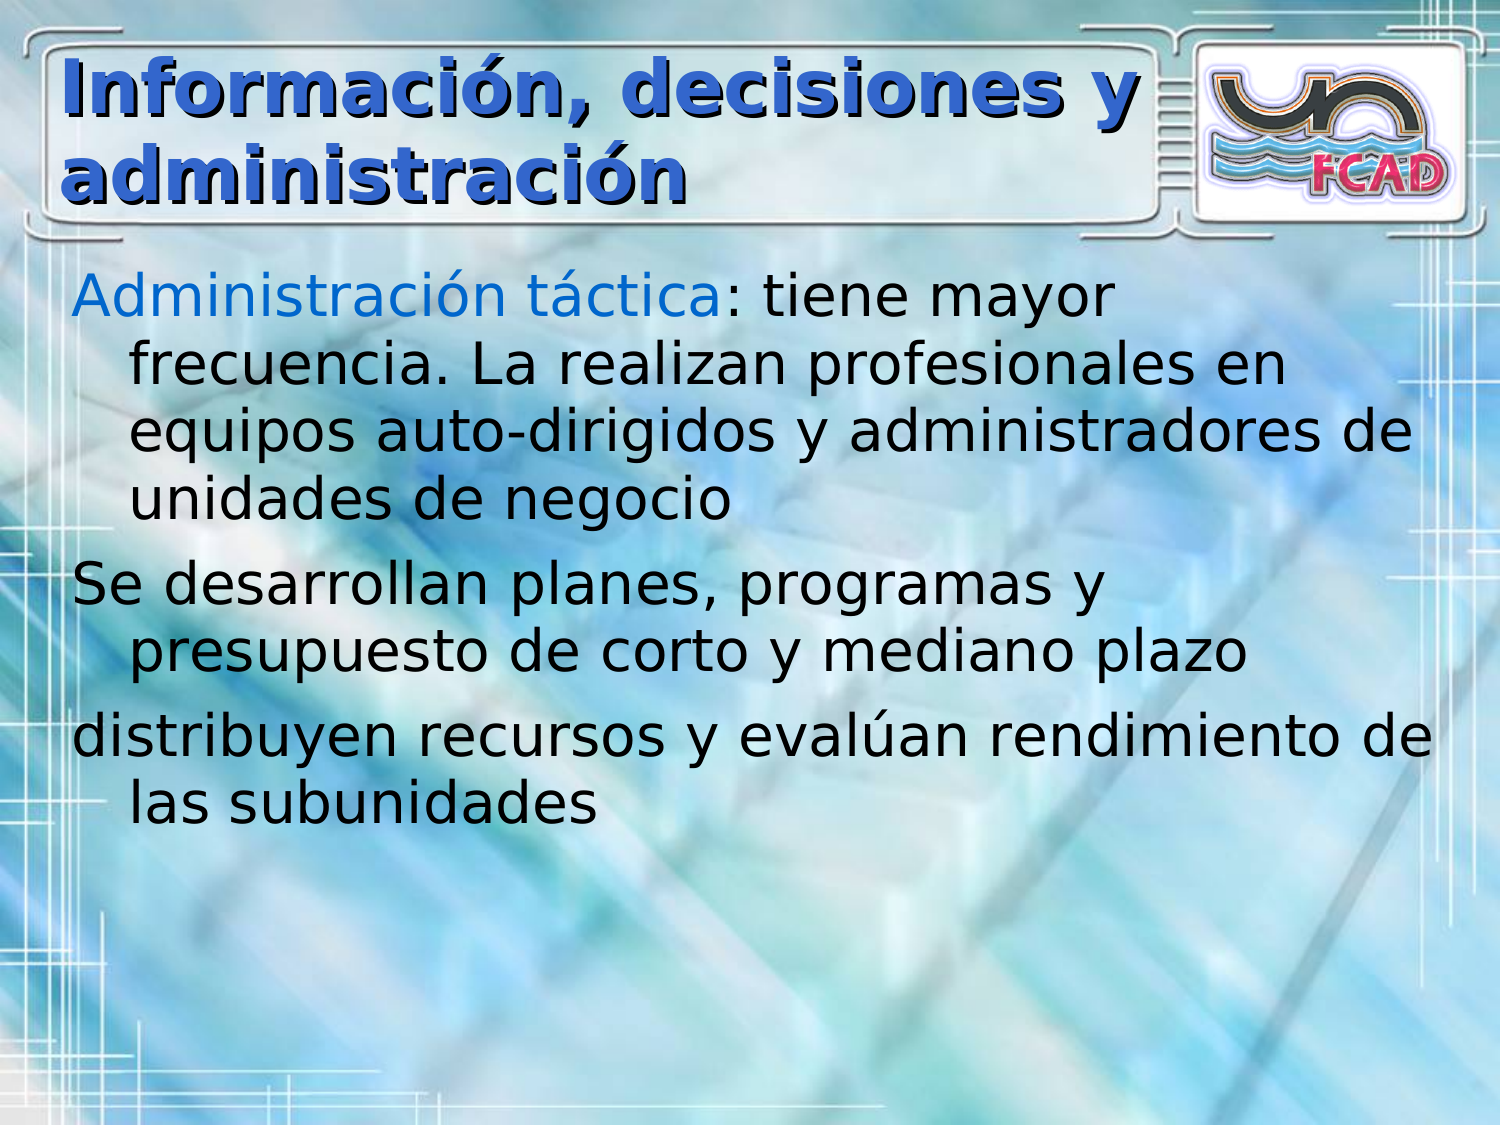

# Información, decisiones y administración
Administración táctica: tiene mayor frecuencia. La realizan profesionales en equipos auto-dirigidos y administradores de unidades de negocio
Se desarrollan planes, programas y presupuesto de corto y mediano plazo
distribuyen recursos y evalúan rendimiento de las subunidades